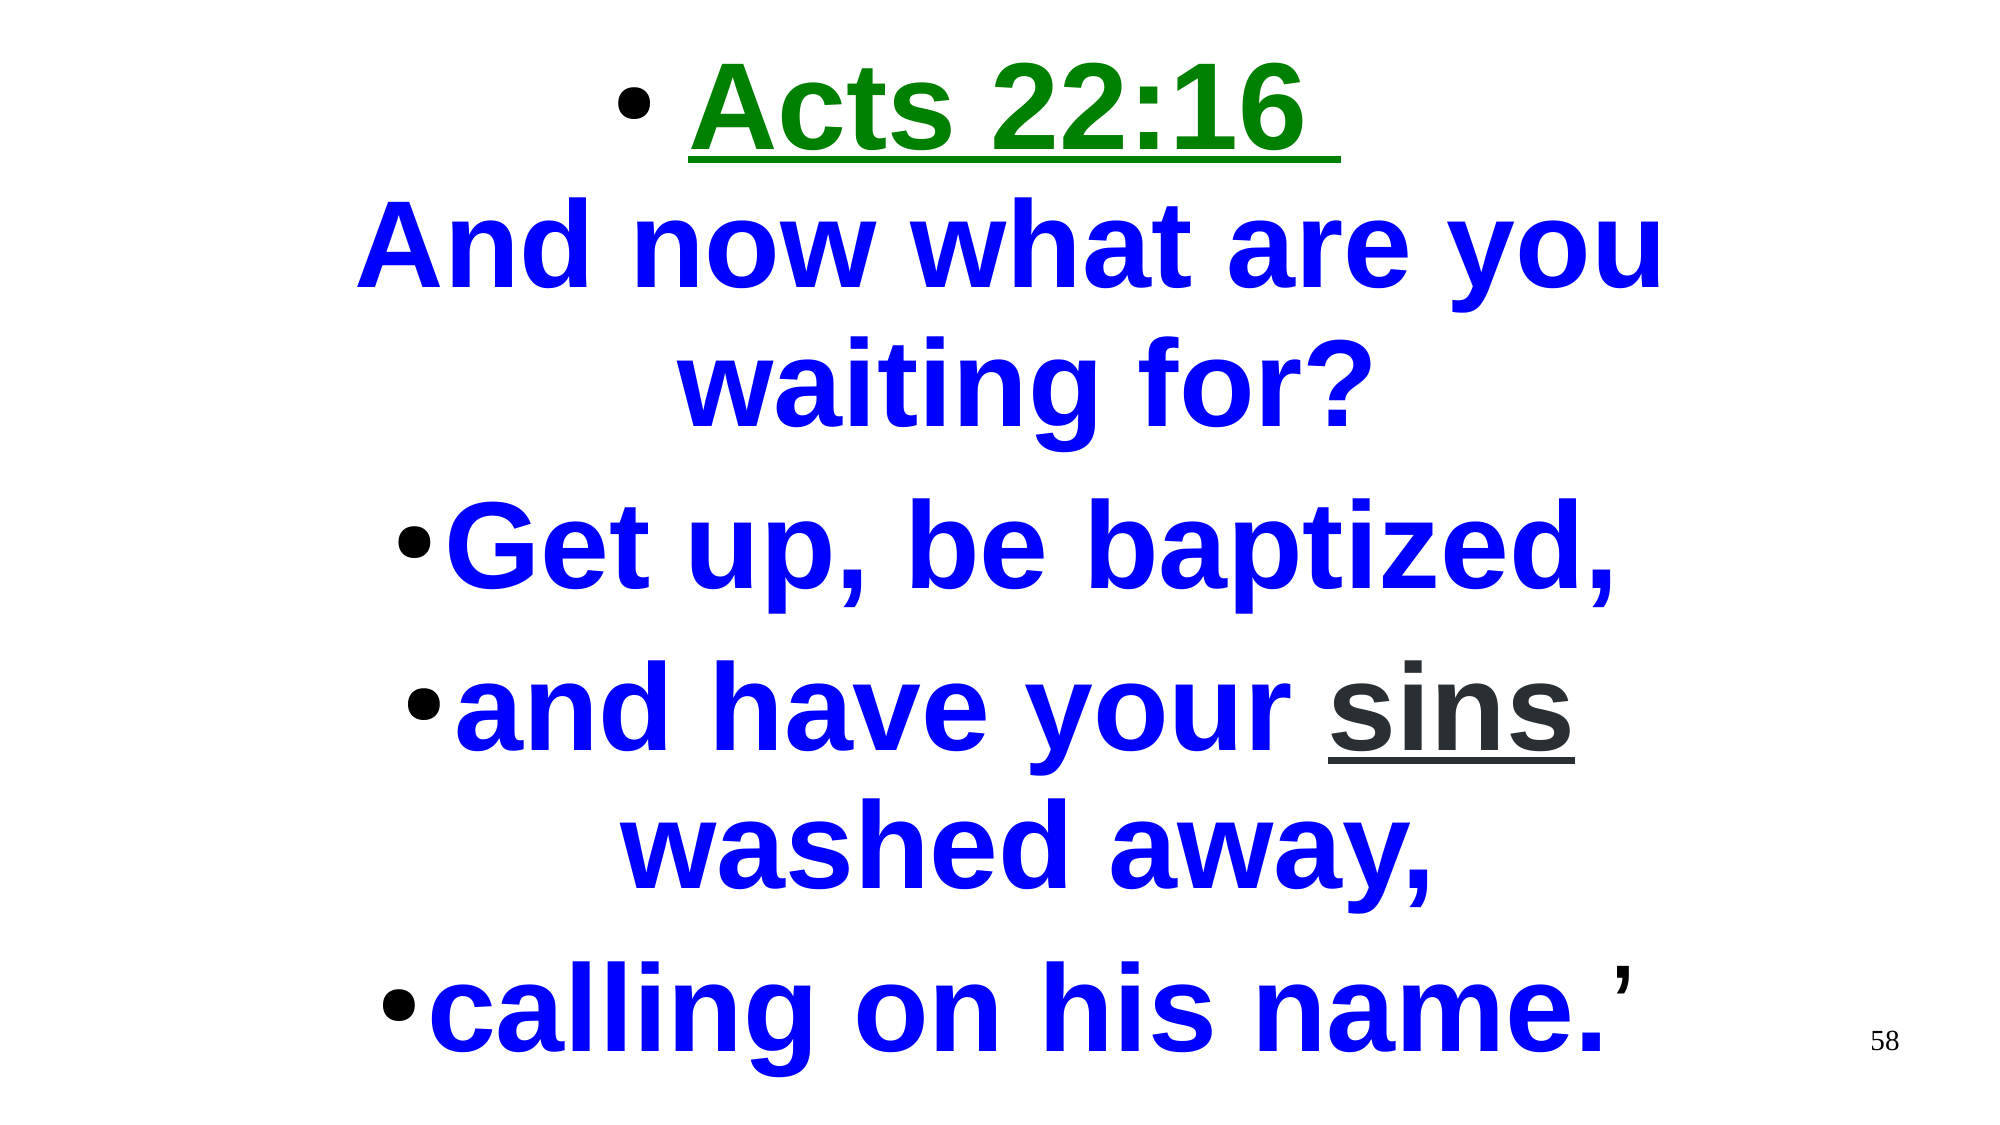

# Acts 22:16  And now what are you waiting for?
Get up, be baptized,
and have your sins
washed away,
calling on his name.’
58